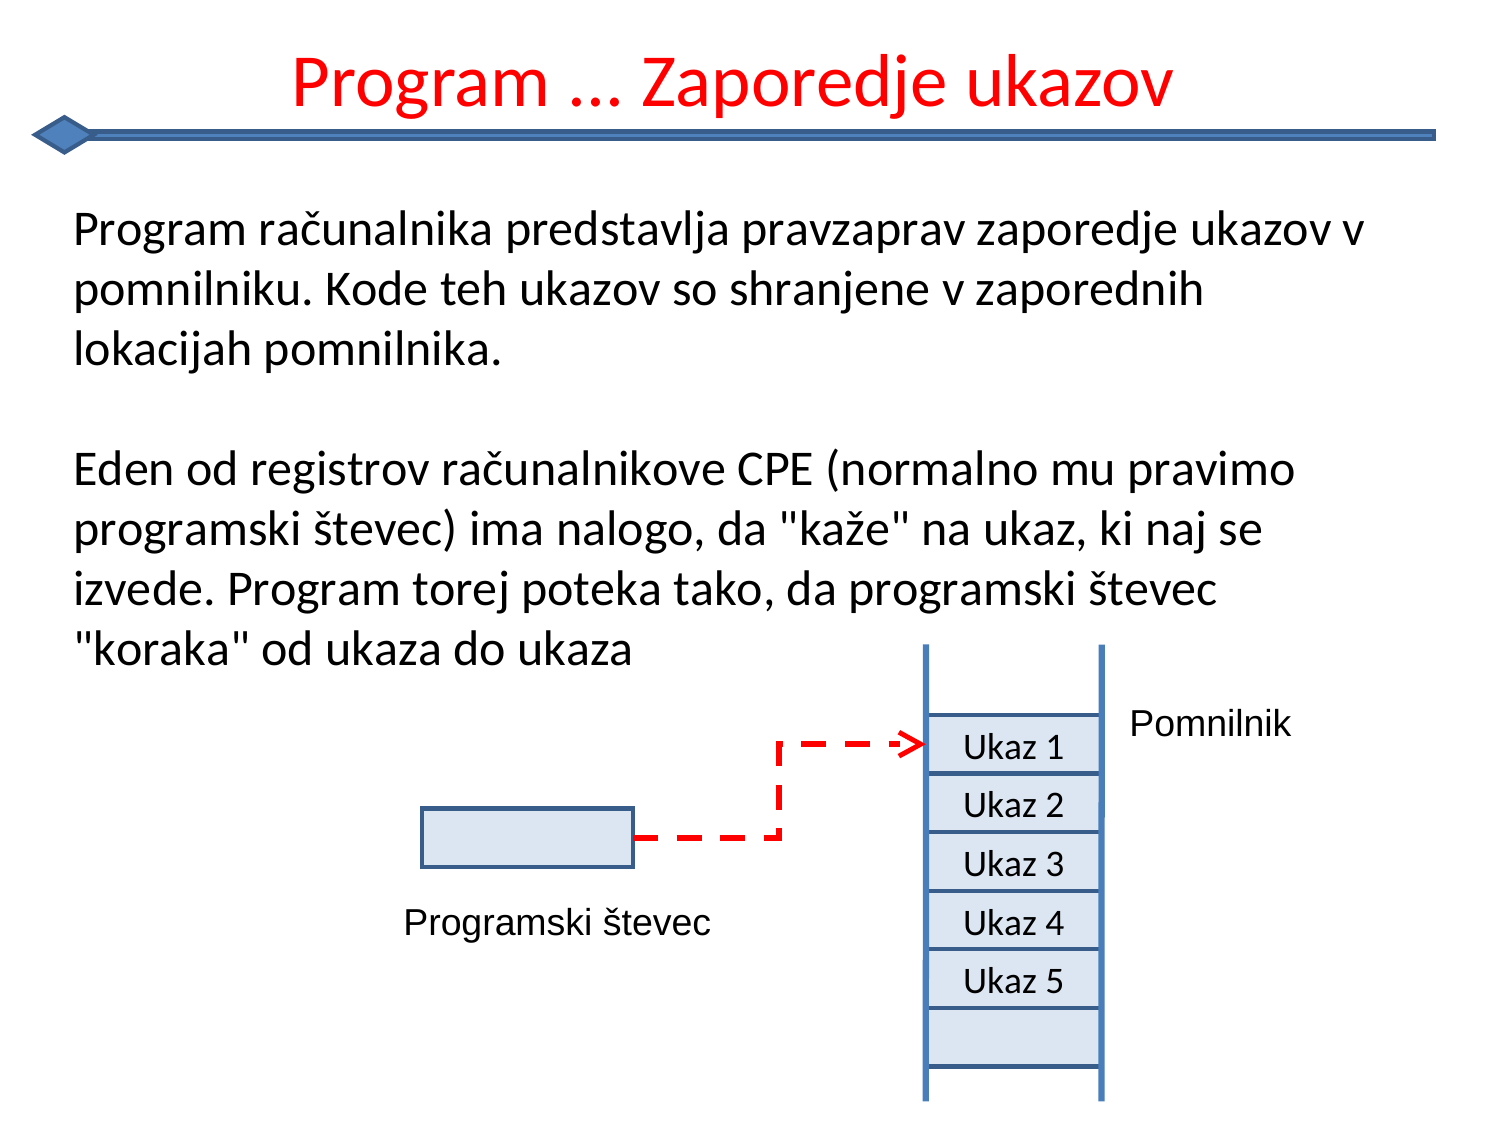

# Program ... Zaporedje ukazov
Program računalnika predstavlja pravzaprav zaporedje ukazov v pomnilniku. Kode teh ukazov so shranjene v zaporednih lokacijah pomnilnika.
Eden od registrov računalnikove CPE (normalno mu pravimo programski števec) ima nalogo, da "kaže" na ukaz, ki naj se izvede. Program torej poteka tako, da programski števec "koraka" od ukaza do ukaza
Pomnilnik
Ukaz 1
Ukaz 2
Ukaz 3
Programski števec
Ukaz 4
Ukaz 5